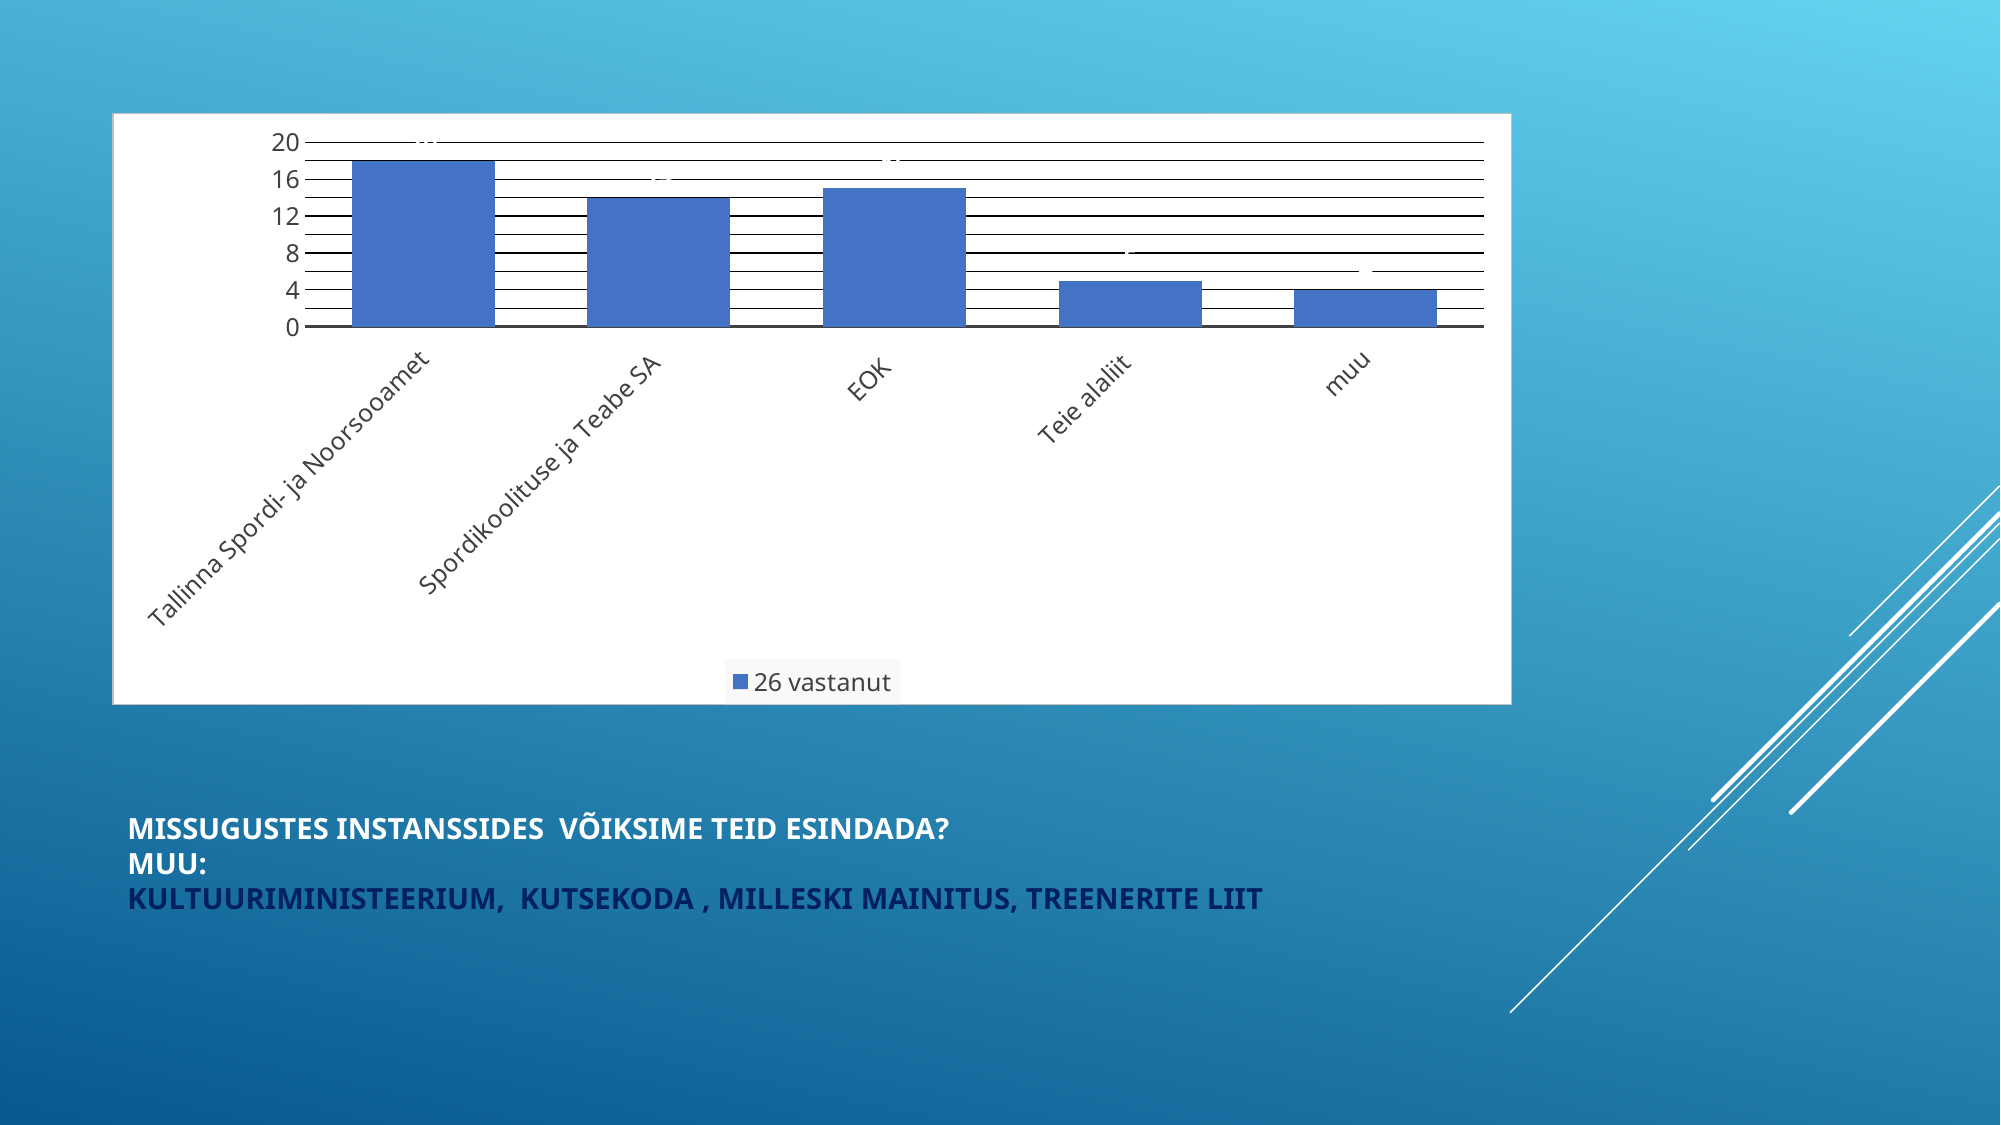

### Chart
| Category | 26 vastanut |
|---|---|
| Tallinna Spordi- ja Noorsooamet | 18.0 |
| Spordikoolituse ja Teabe SA | 14.0 |
| EOK | 15.0 |
| Teie alaliit | 5.0 |
| muu | 4.0 |# Missugustes instanssides võiksime Teid esindada?
MUU:
Kultuuriministeerium, Kutsekoda , MILLESKI MAINITUS, TREENERITE LIIT